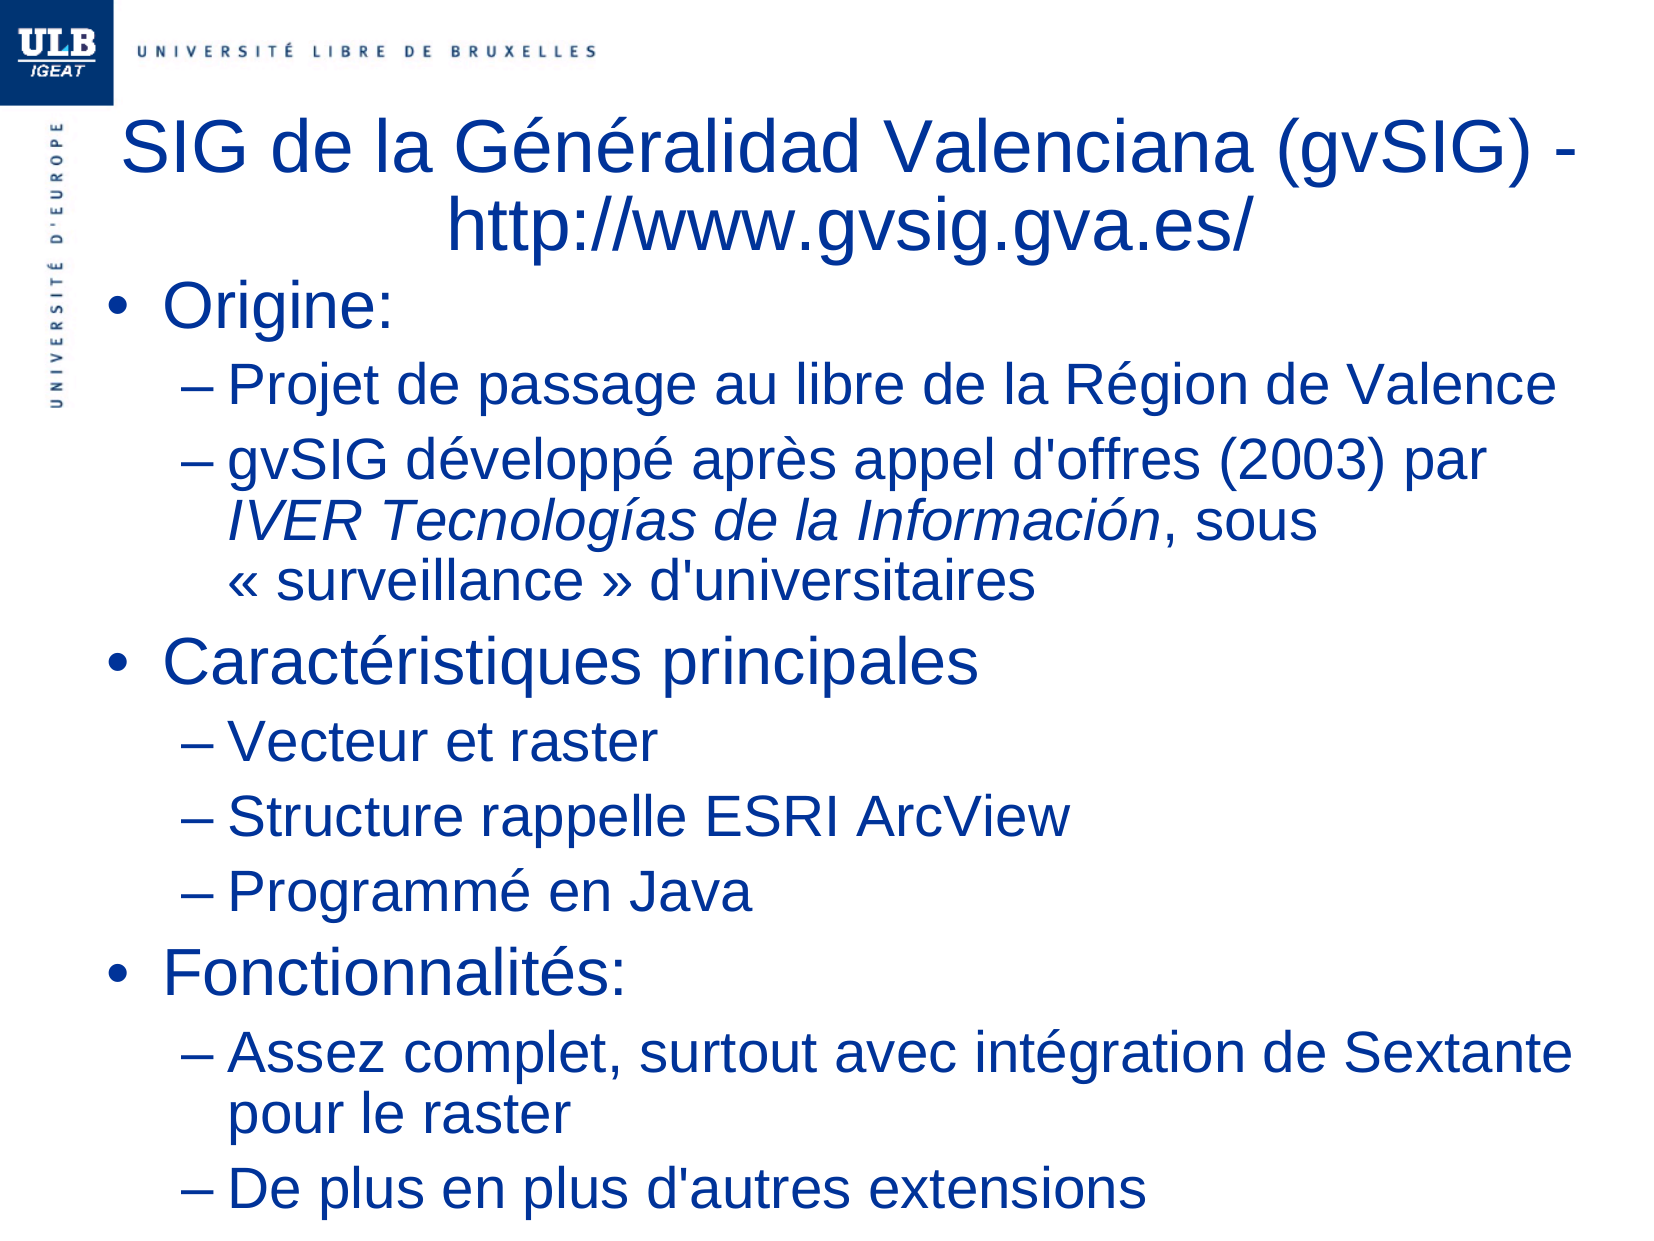

# SIG de la Généralidad Valenciana (gvSIG) - http://www.gvsig.gva.es/
Origine:
Projet de passage au libre de la Région de Valence
gvSIG développé après appel d'offres (2003) par IVER Tecnologías de la Información, sous « surveillance » d'universitaires
Caractéristiques principales
Vecteur et raster
Structure rappelle ESRI ArcView
Programmé en Java
Fonctionnalités:
Assez complet, surtout avec intégration de Sextante pour le raster
De plus en plus d'autres extensions